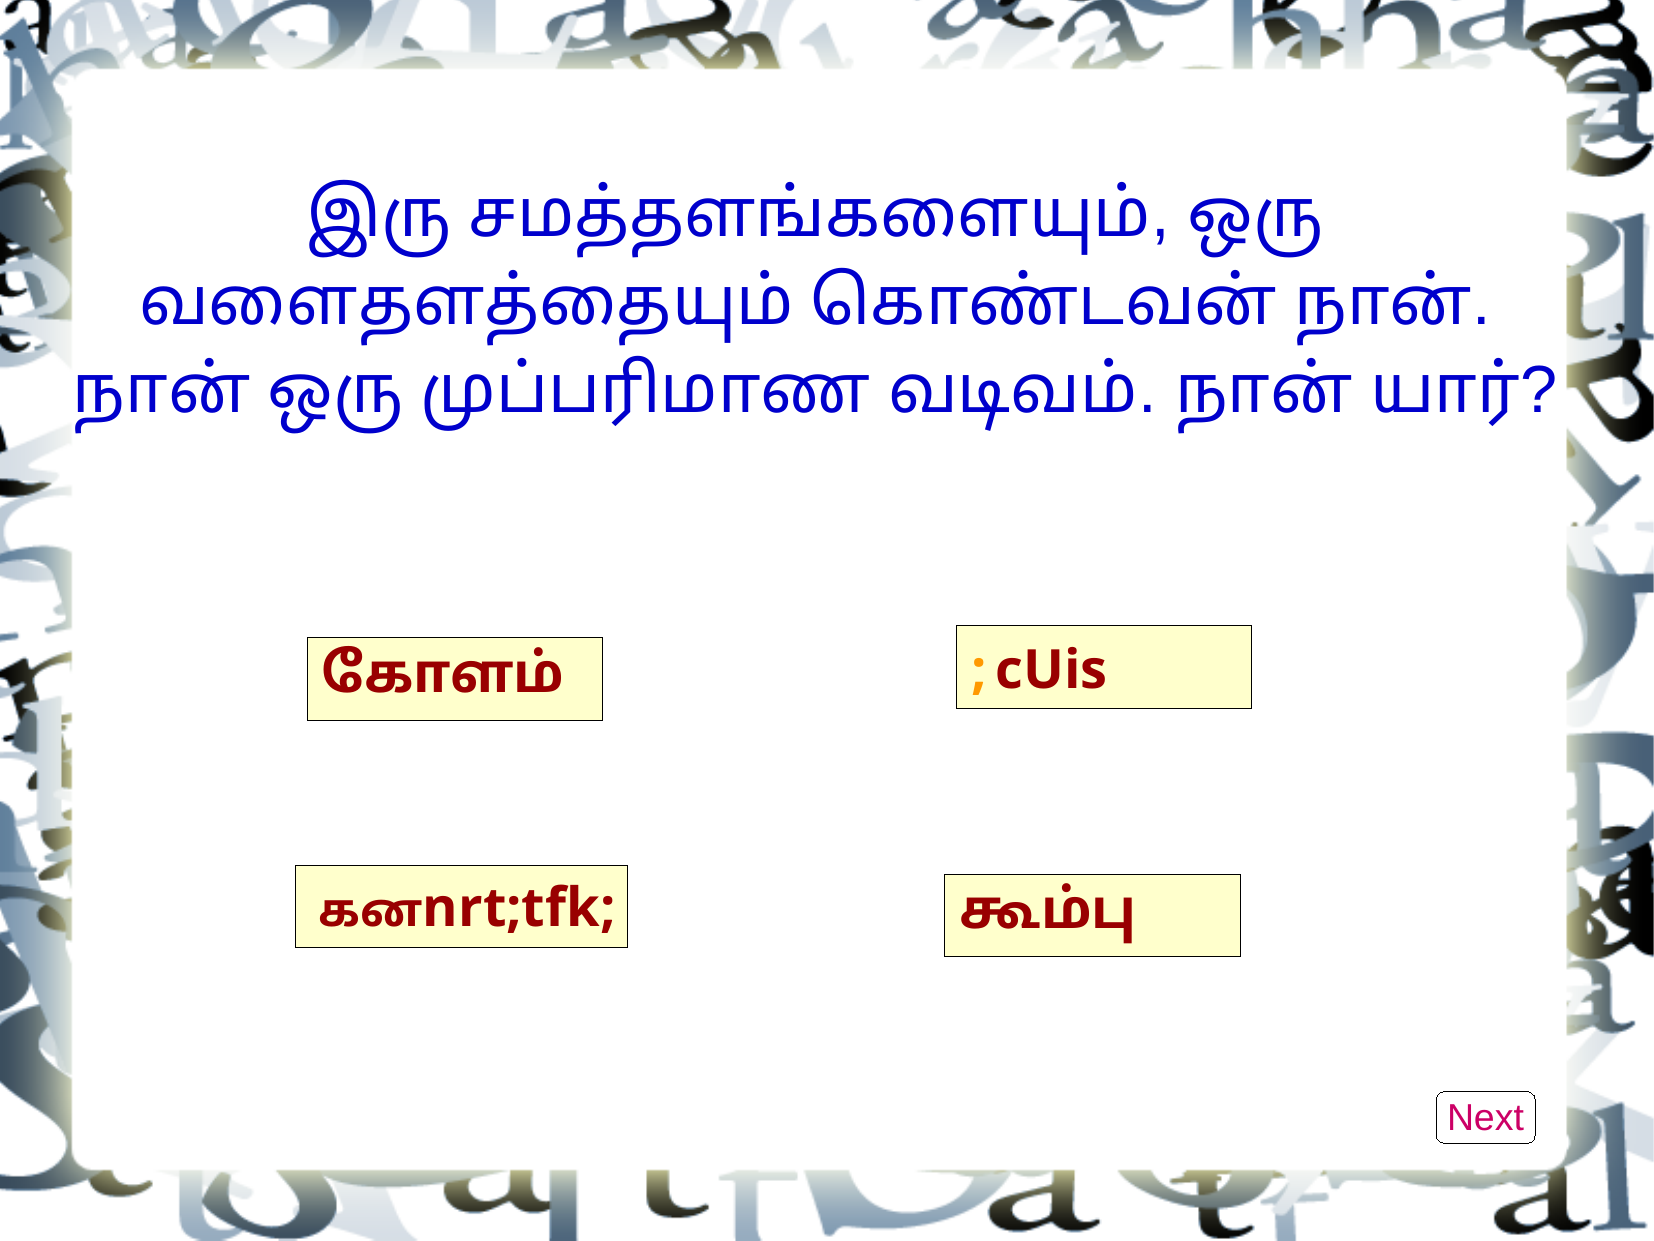

# இரு சமத்தளங்களையும், ஒரு வளைதளத்தையும் கொண்டவன் நான். நான் ஒரு முப்பரிமாண வடிவம். நான் யார்?
; cUis
கோளம்
 கனnrt;tfk;
கூம்பு
Next